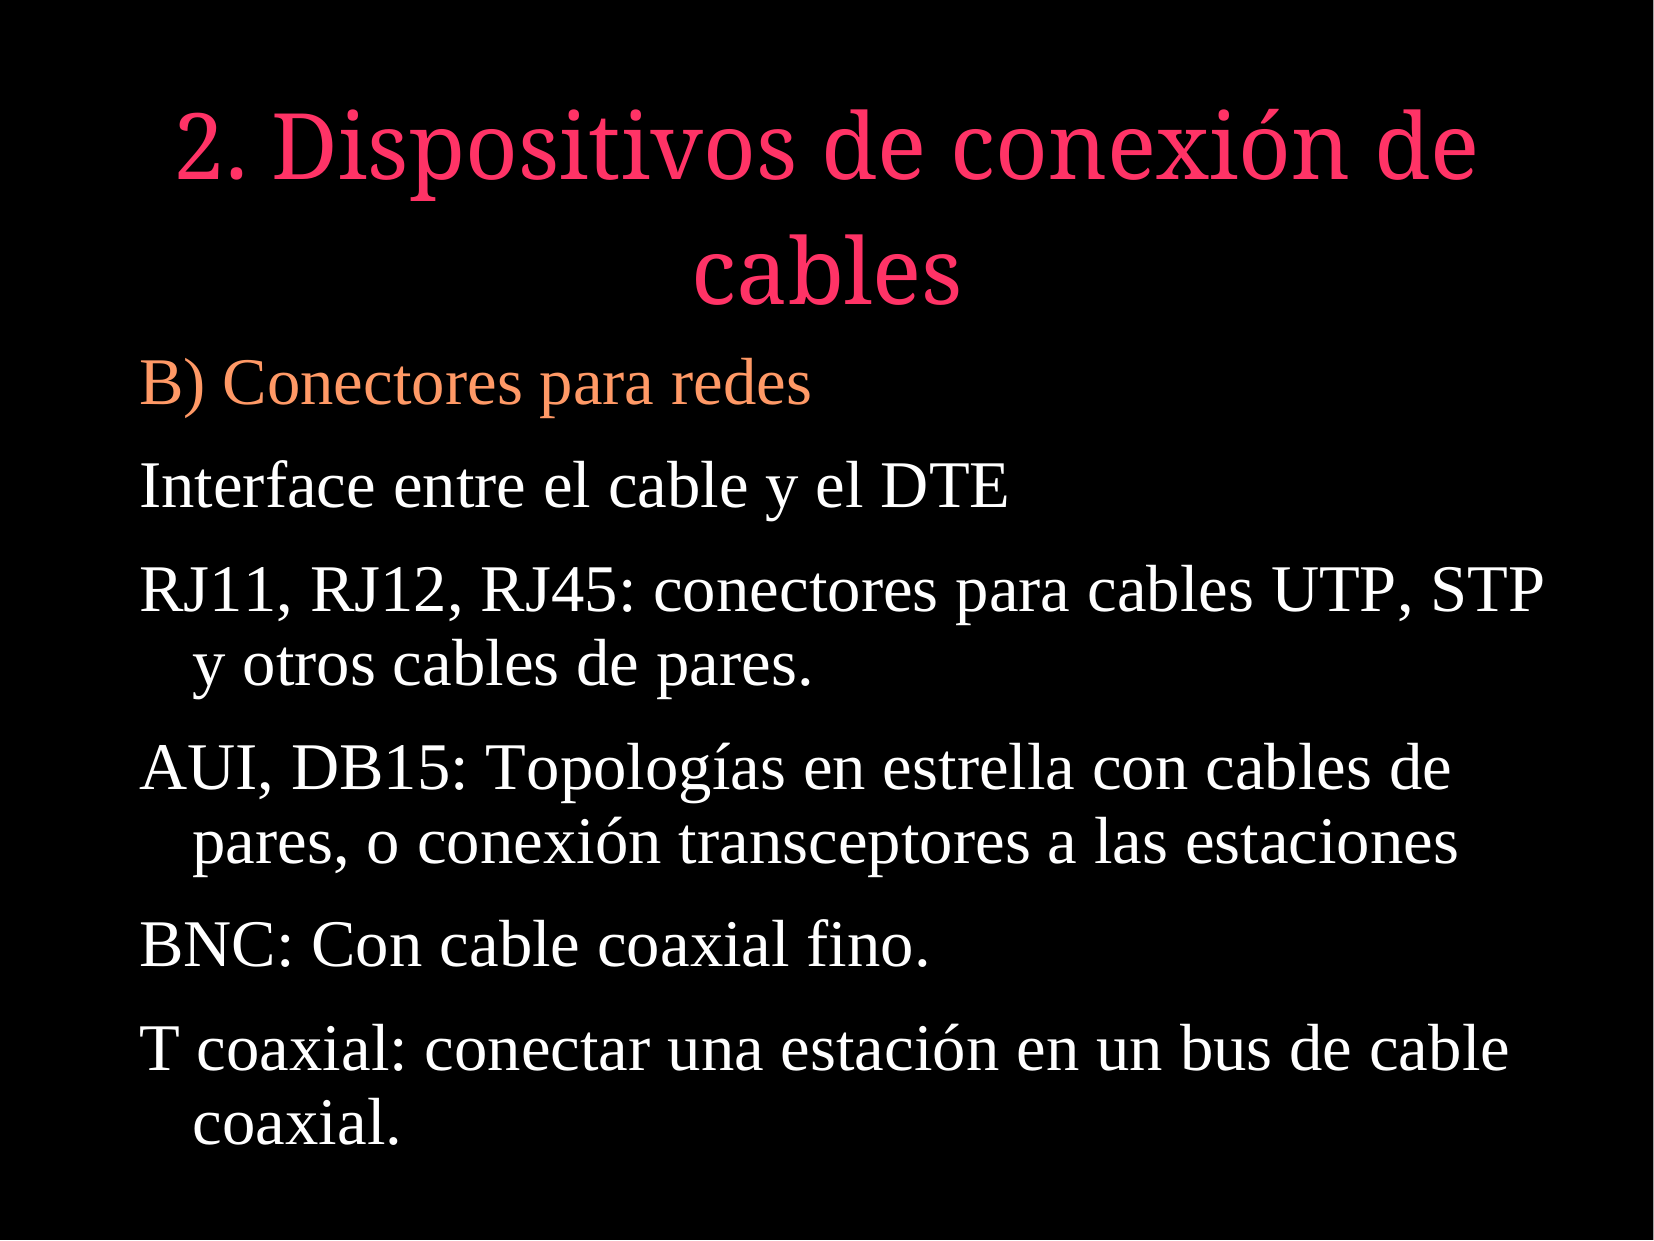

# 2. Dispositivos de conexión de cables
B) Conectores para redes
Interface entre el cable y el DTE
RJ11, RJ12, RJ45: conectores para cables UTP, STP y otros cables de pares.
AUI, DB15: Topologías en estrella con cables de pares, o conexión transceptores a las estaciones
BNC: Con cable coaxial fino.
T coaxial: conectar una estación en un bus de cable coaxial.